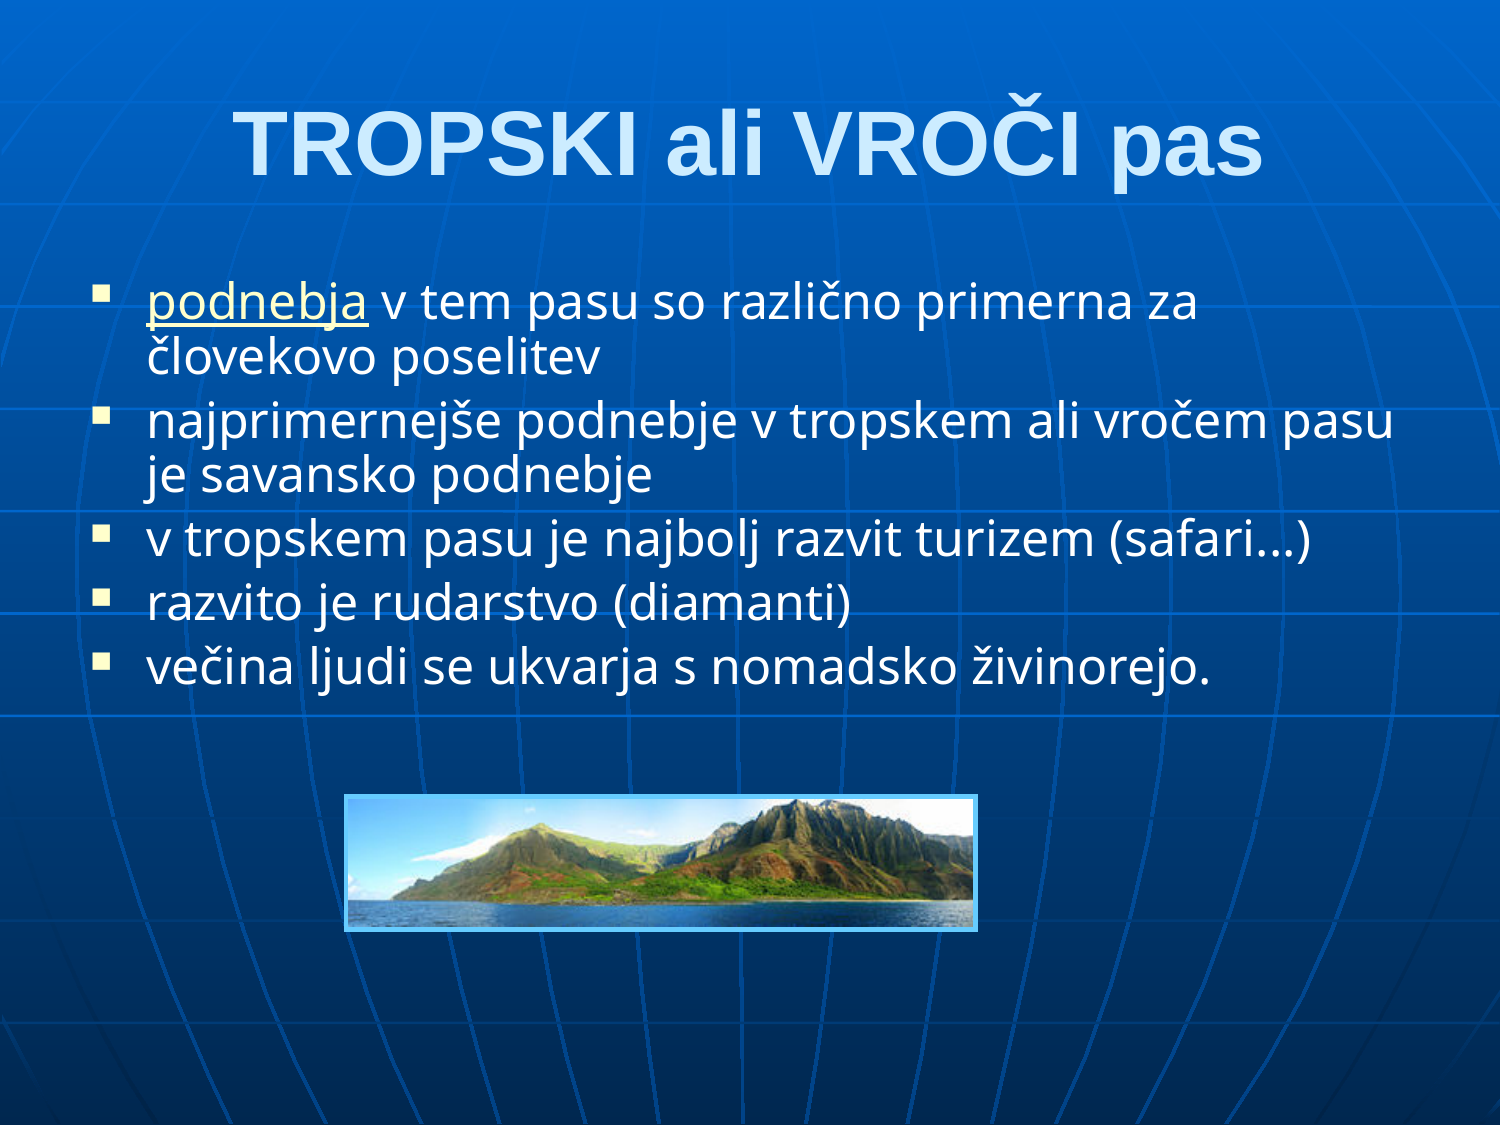

# TROPSKI ali VROČI pas
podnebja v tem pasu so različno primerna za človekovo poselitev
najprimernejše podnebje v tropskem ali vročem pasu je savansko podnebje
v tropskem pasu je najbolj razvit turizem (safari...)
razvito je rudarstvo (diamanti)
večina ljudi se ukvarja s nomadsko živinorejo.